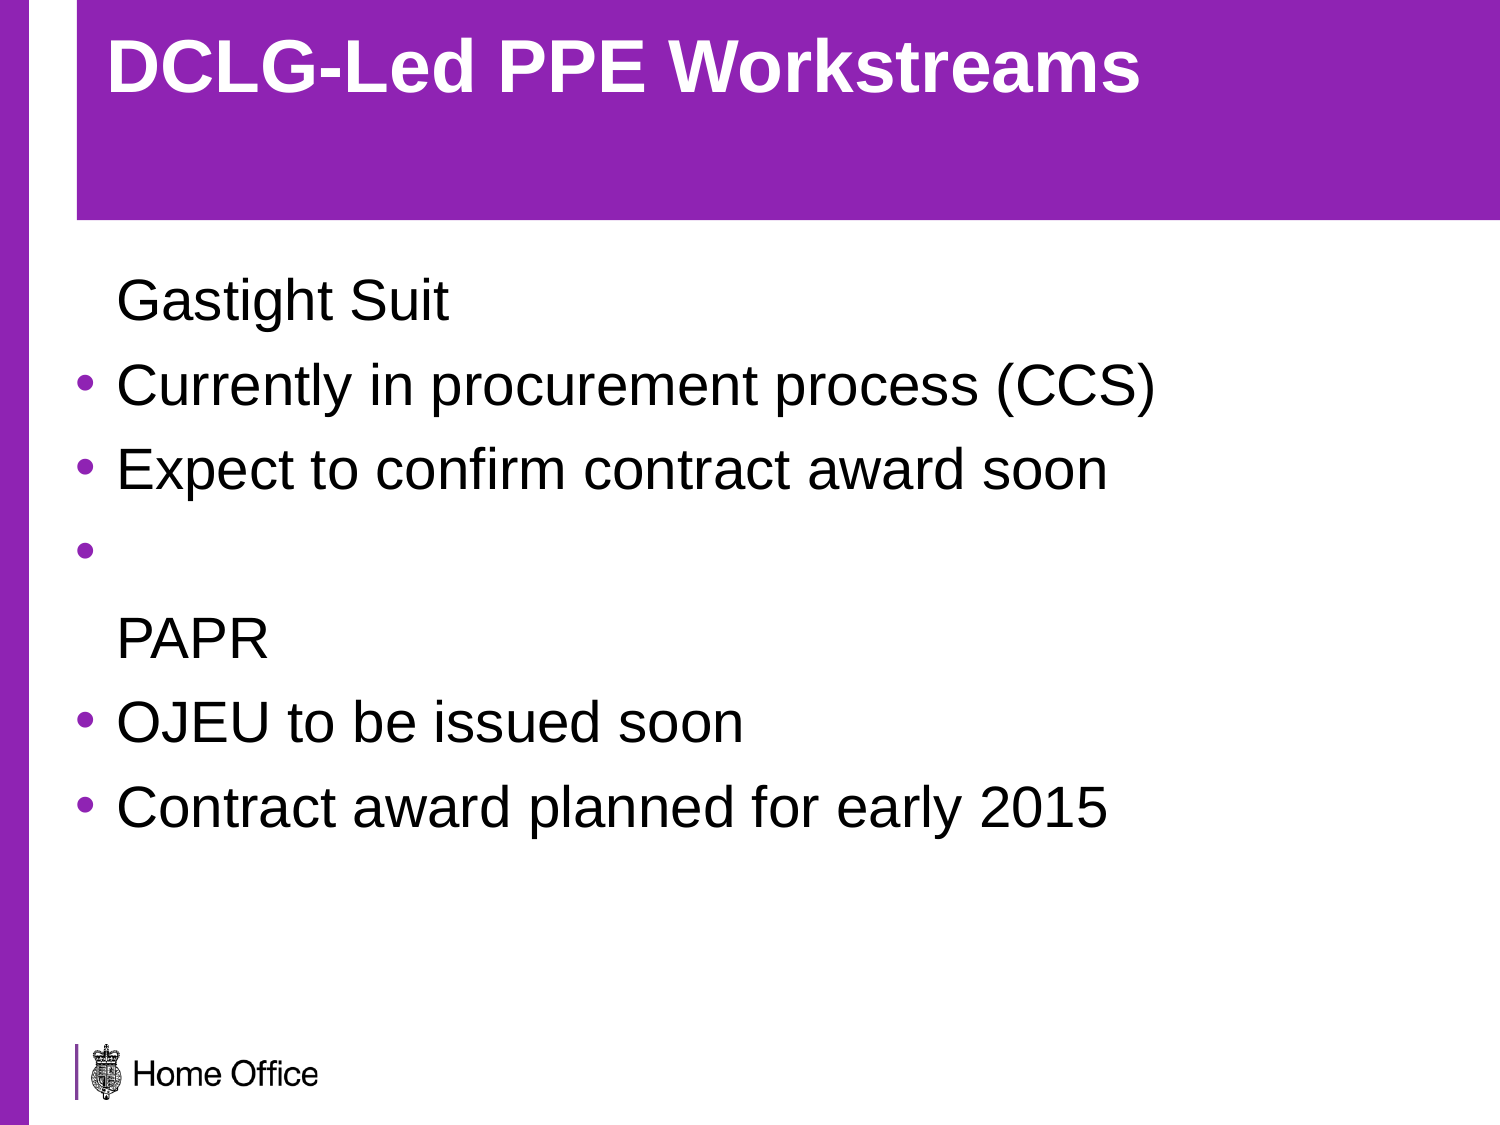

# DCLG-Led PPE Workstreams
Gastight Suit
Currently in procurement process (CCS)
Expect to confirm contract award soon
PAPR
OJEU to be issued soon
Contract award planned for early 2015